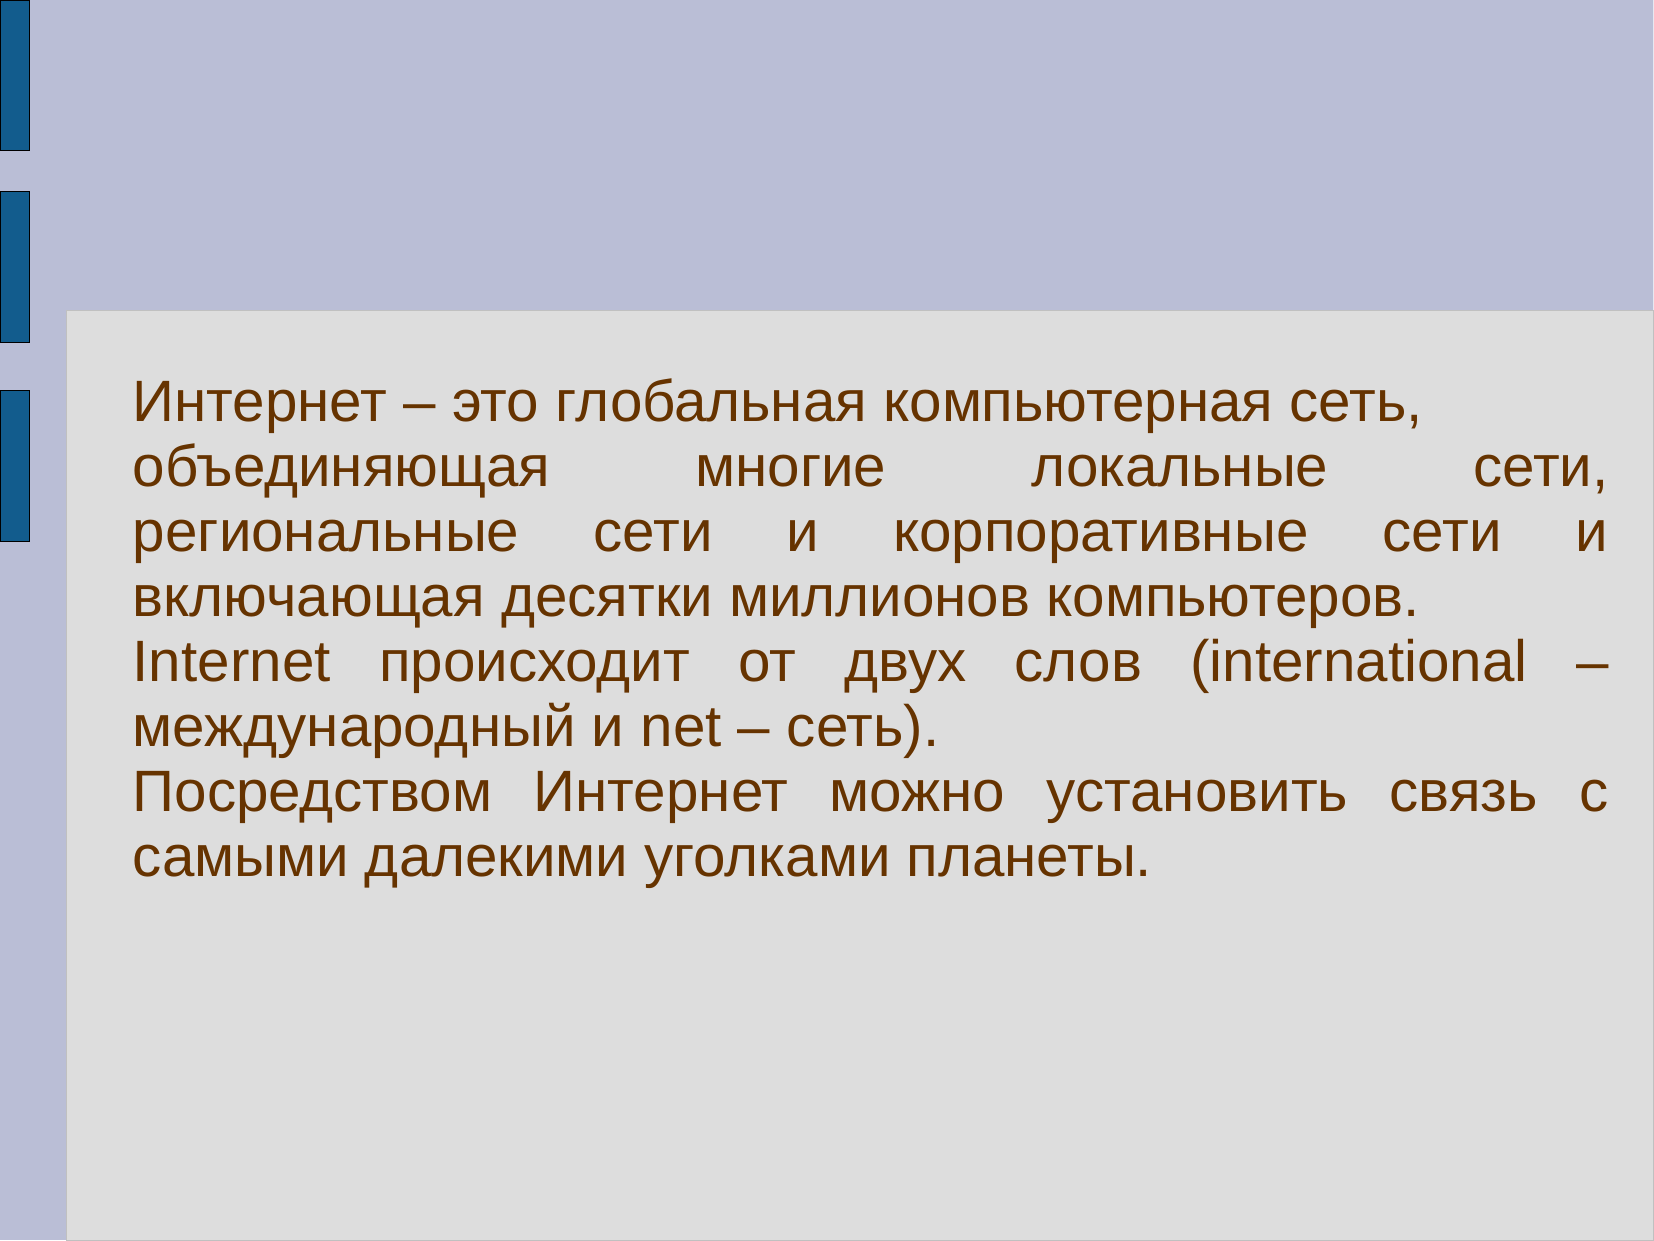

Интернет – это глобальная компьютерная сеть,
объединяющая многие локальные сети, региональные сети и корпоративные сети и включающая десятки миллионов компьютеров.
Internet происходит от двух слов (international – международный и net – сеть).
Посредством Интернет можно установить связь с самыми далекими уголками планеты.